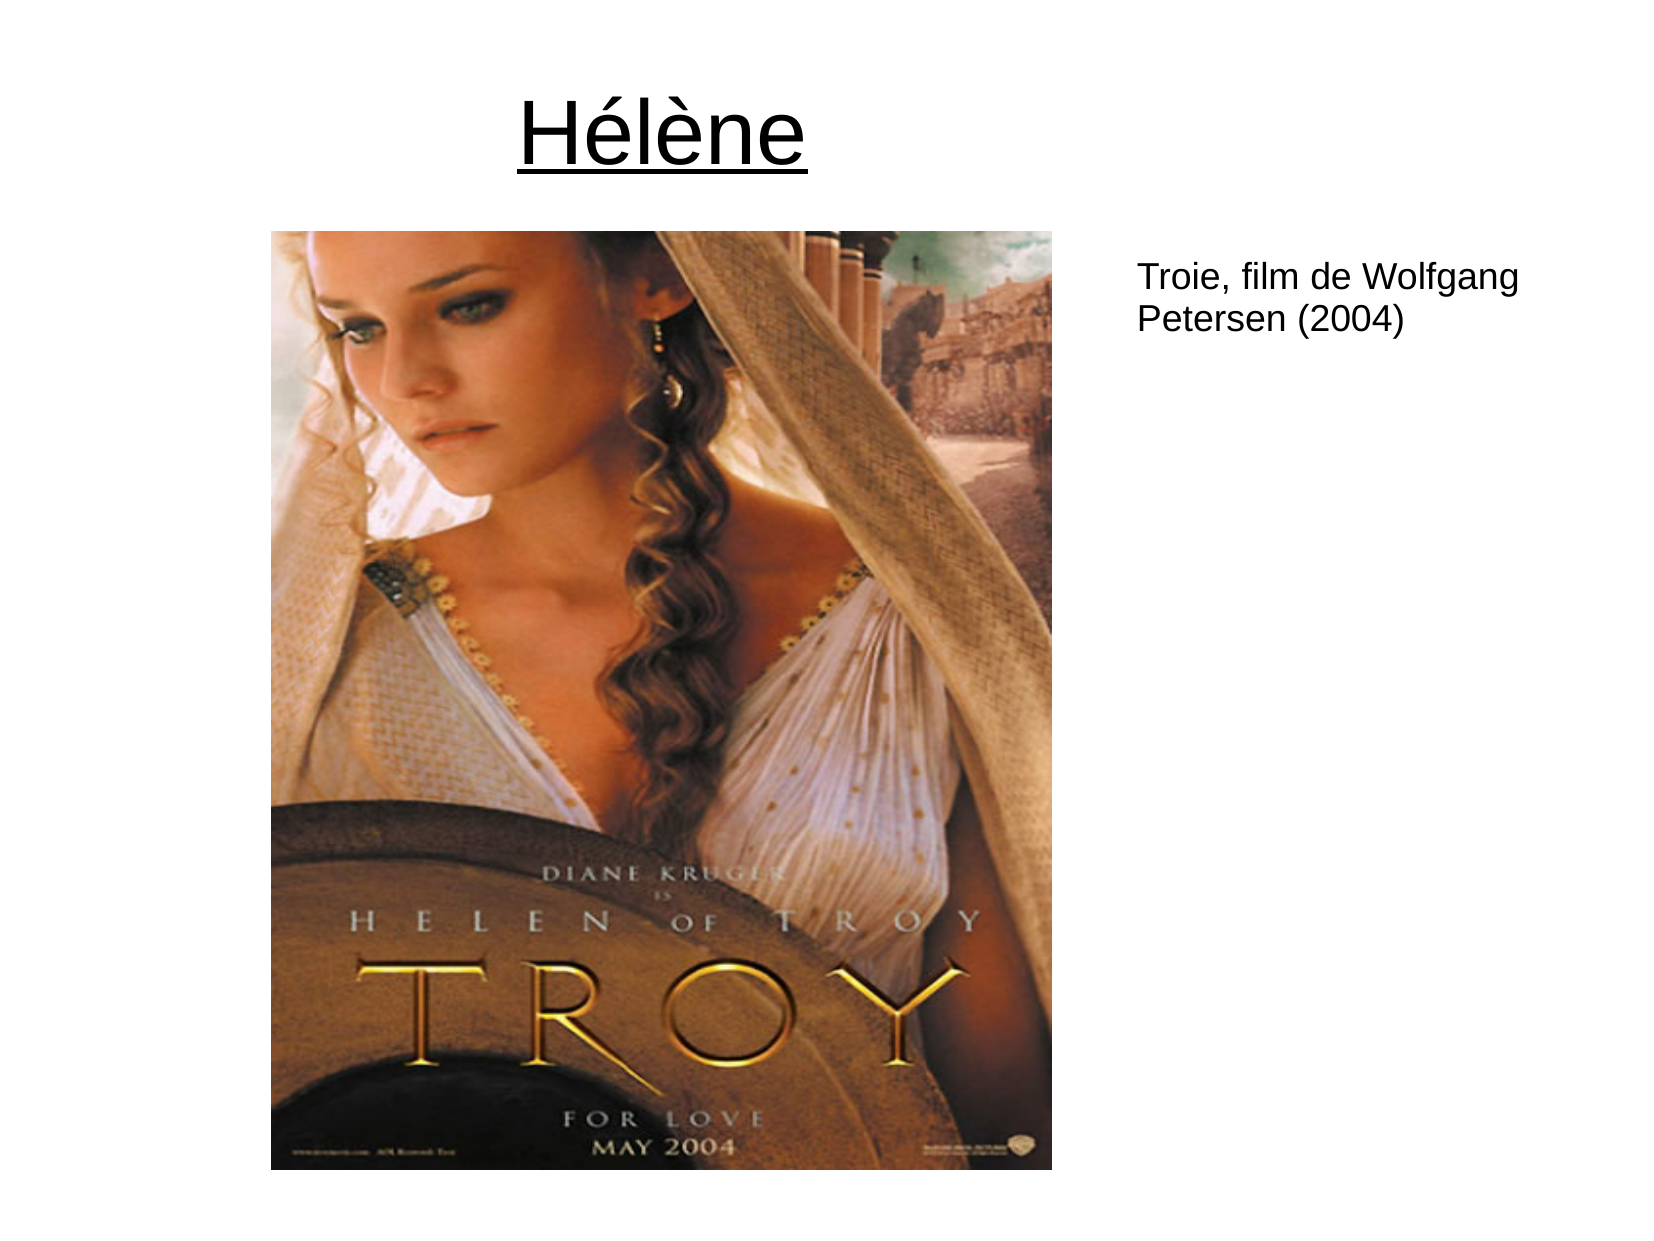

# Hélène
Troie, film de Wolfgang Petersen (2004)